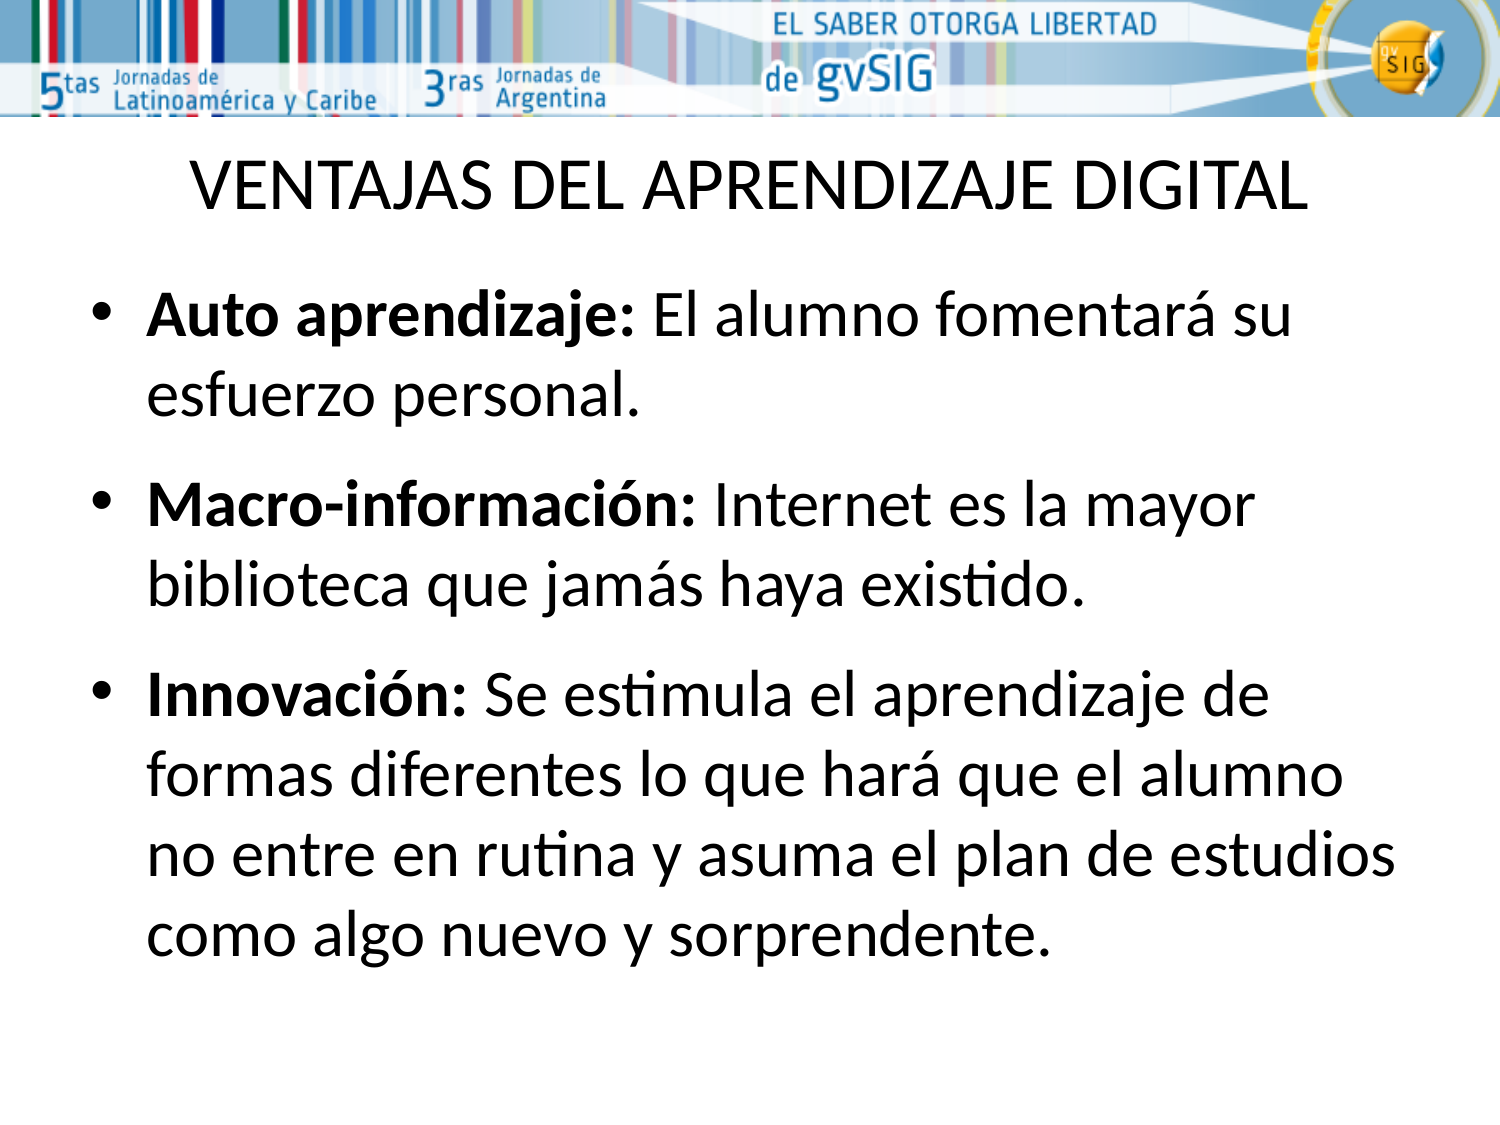

# VENTAJAS DEL APRENDIZAJE DIGITAL
Auto aprendizaje: El alumno fomentará su esfuerzo personal.
Macro-información: Internet es la mayor biblioteca que jamás haya existido.
Innovación: Se estimula el aprendizaje de formas diferentes lo que hará que el alumno no entre en rutina y asuma el plan de estudios como algo nuevo y sorprendente.